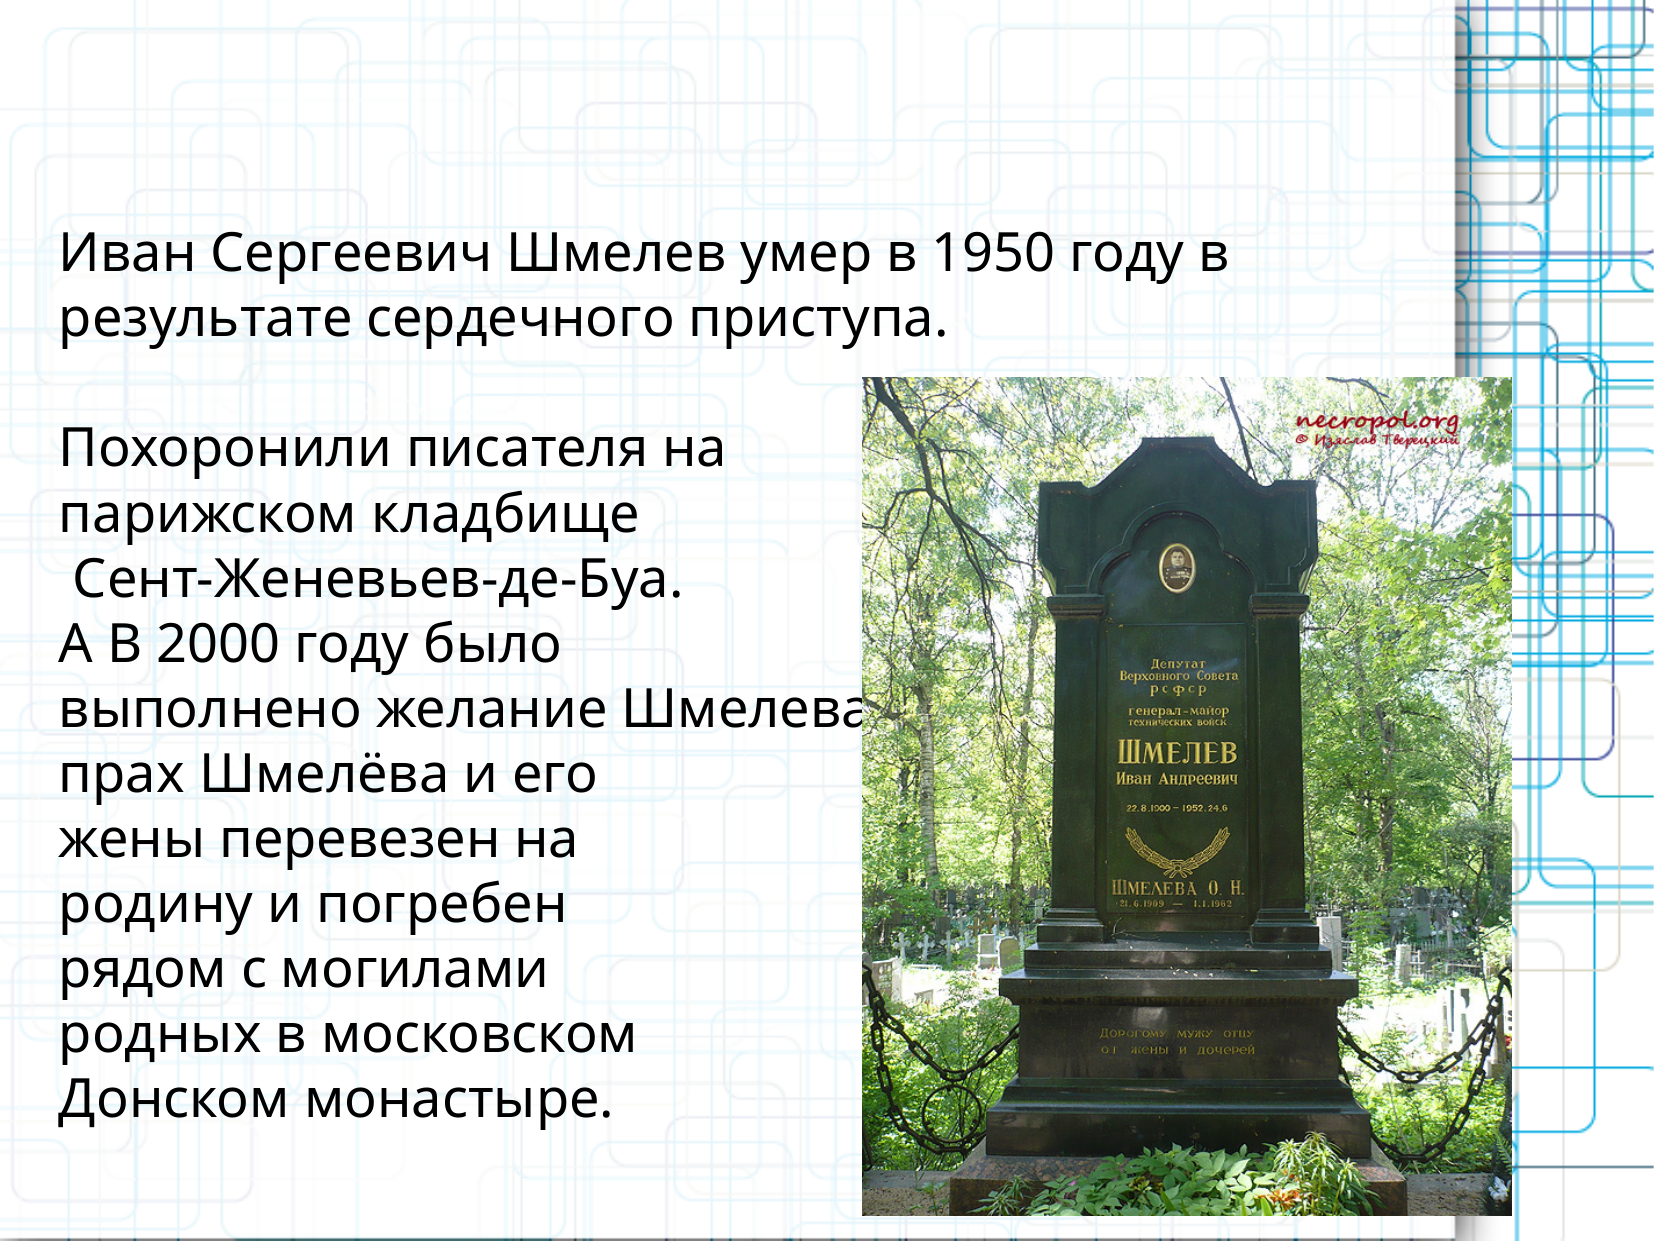

#
Иван Сергеевич Шмелев умер в 1950 году в результате сердечного приступа.
Похоронили писателя на
парижском кладбище
 Сент-Женевьев-де-Буа.
А В 2000 году было
выполнено желание Шмелева:
прах Шмелёва и его
жены перевезен на
родину и погребен
рядом с могилами
родных в московском
Донском монастыре.